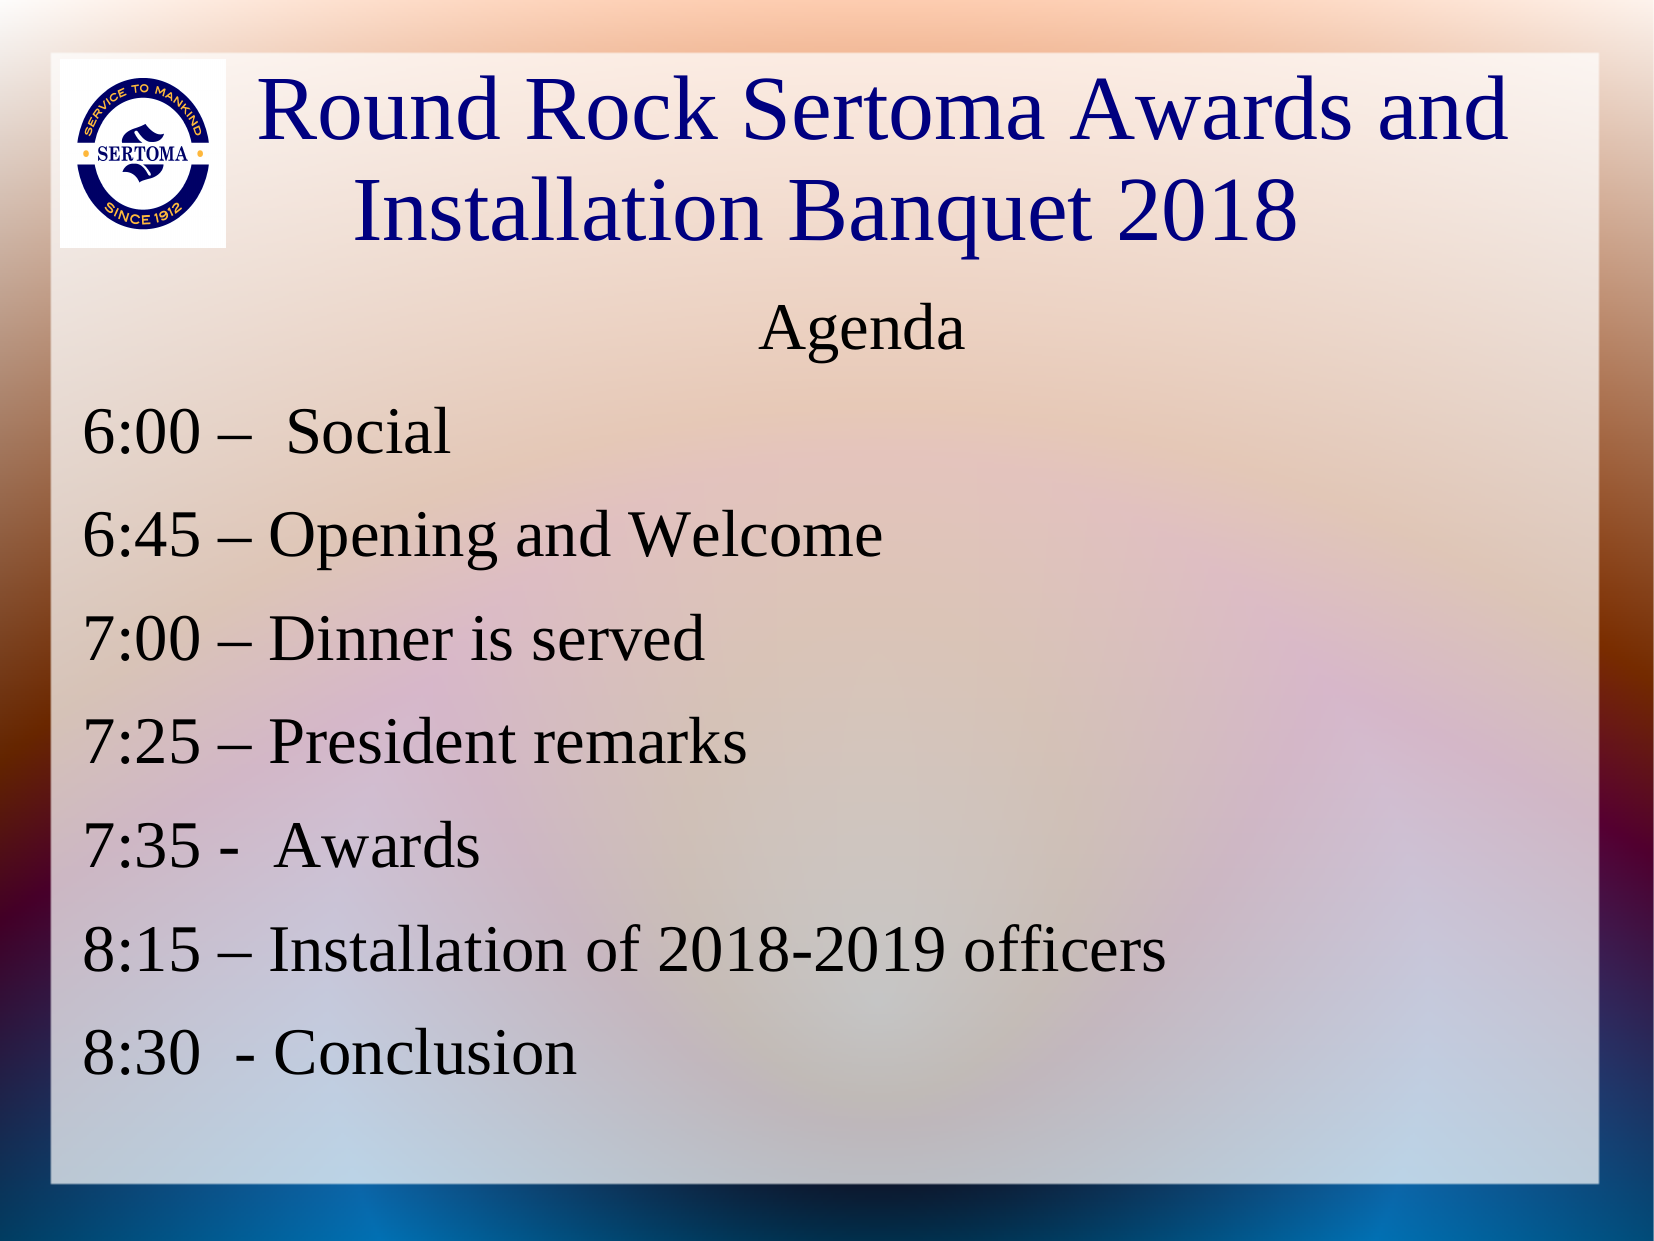

# Round Rock Sertoma Awards and Installation Banquet 2018
Agenda
6:00 – Social
6:45 – Opening and Welcome
7:00 – Dinner is served
7:25 – President remarks
7:35 - Awards
8:15 – Installation of 2018-2019 officers
8:30 - Conclusion